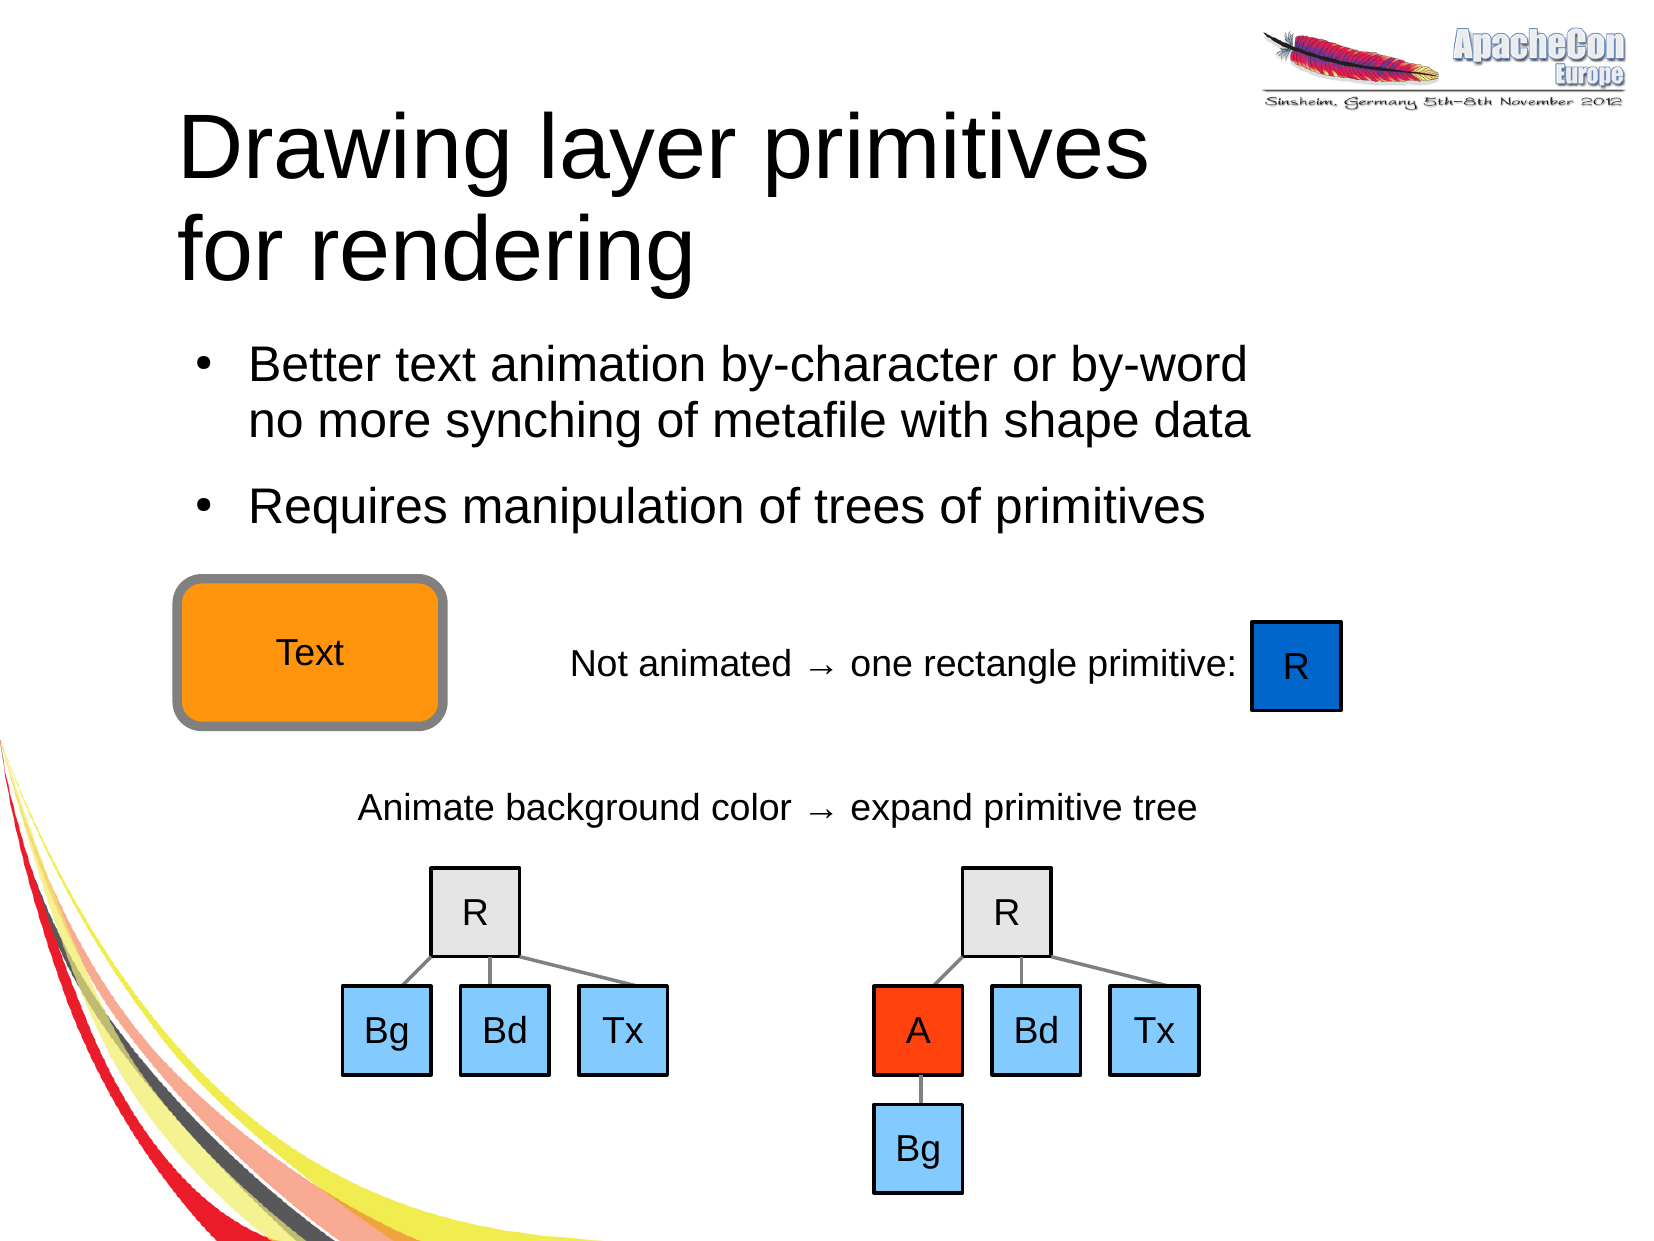

# Drawing layer primitives for rendering
Better text animation by-character or by-word
no more synching of metafile with shape data
Requires manipulation of trees of primitives
Text
R
Not animated → one rectangle primitive:
Animate background color → expand primitive tree
R
R
Bg
Bd
Tx
A
Bd
Tx
Bg